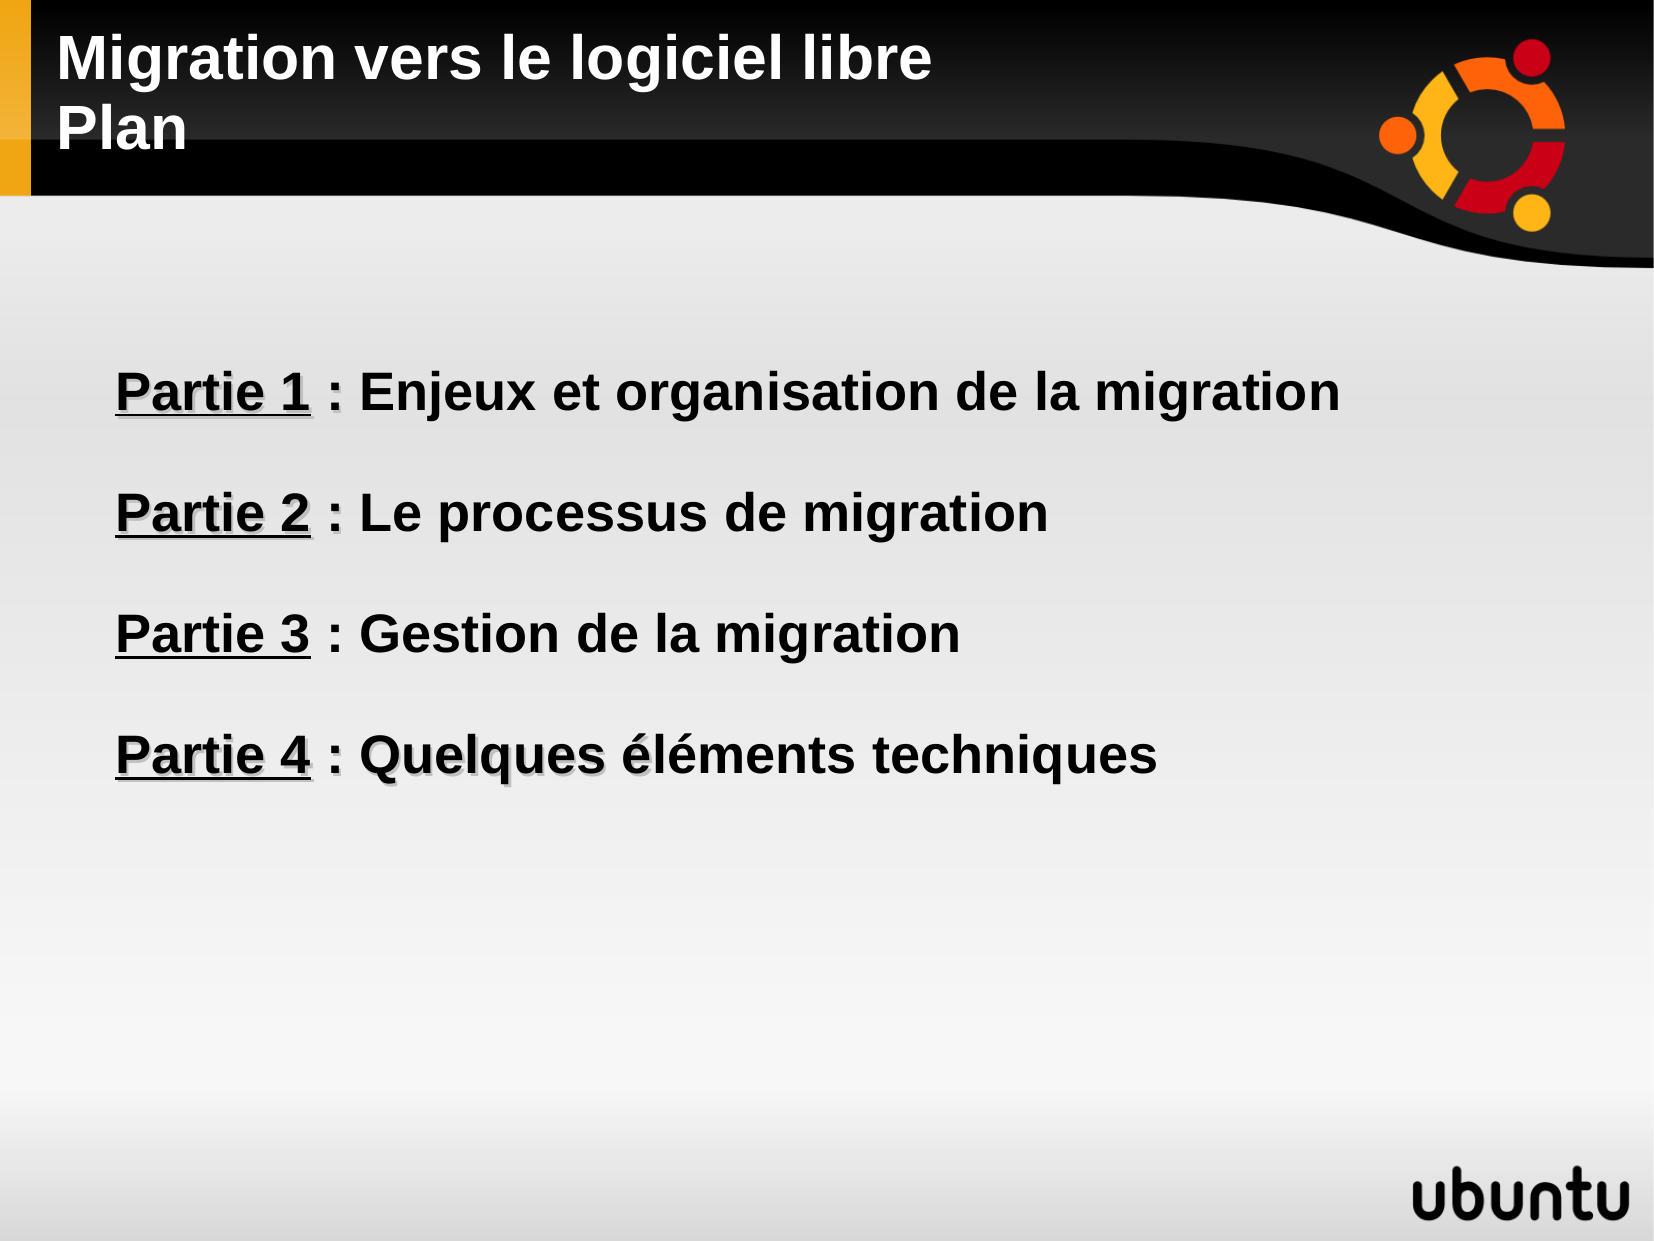

Migration vers le logiciel libre
Plan
Partie 1 : Enjeux et organisation de la migration
Partie 2 : Le processus de migration
Partie 3 : Gestion de la migration
Partie 4 : Quelques éléments techniques